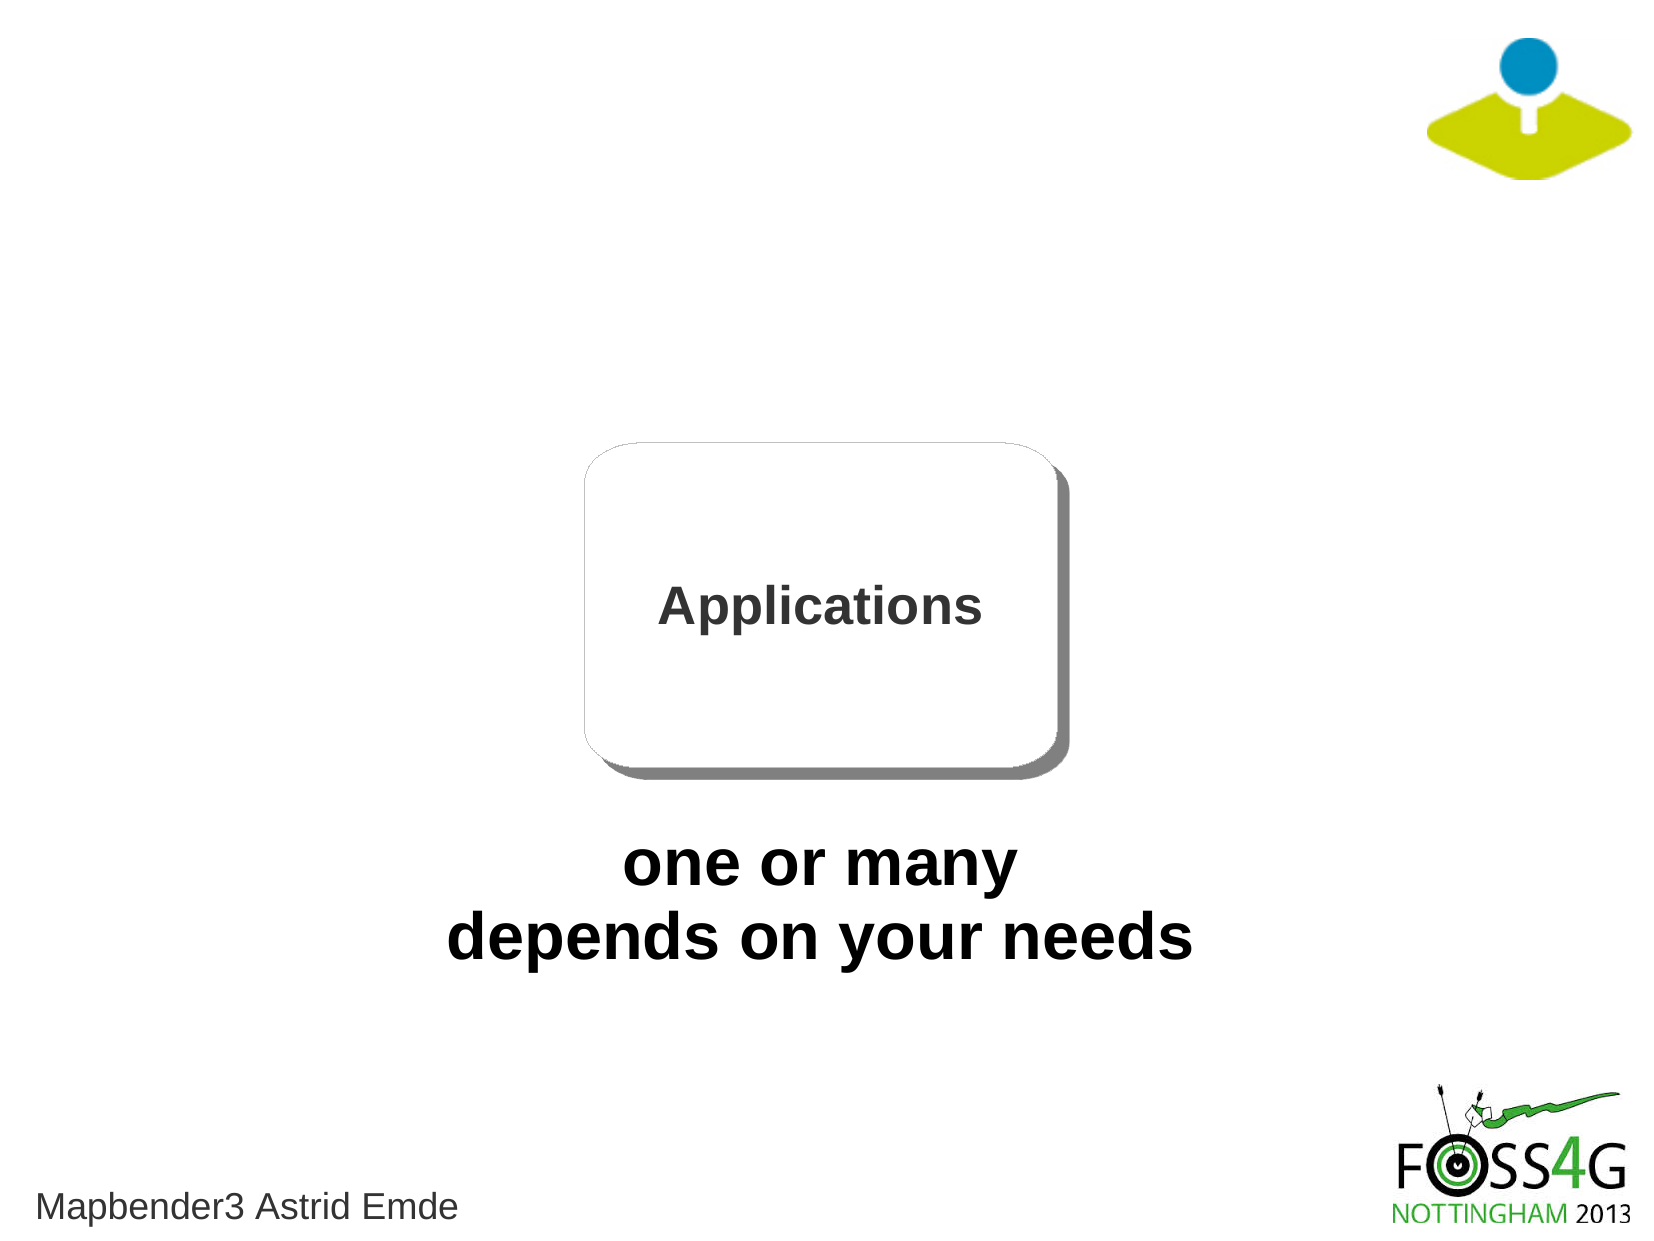

# one or many
depends on your needs
Applications